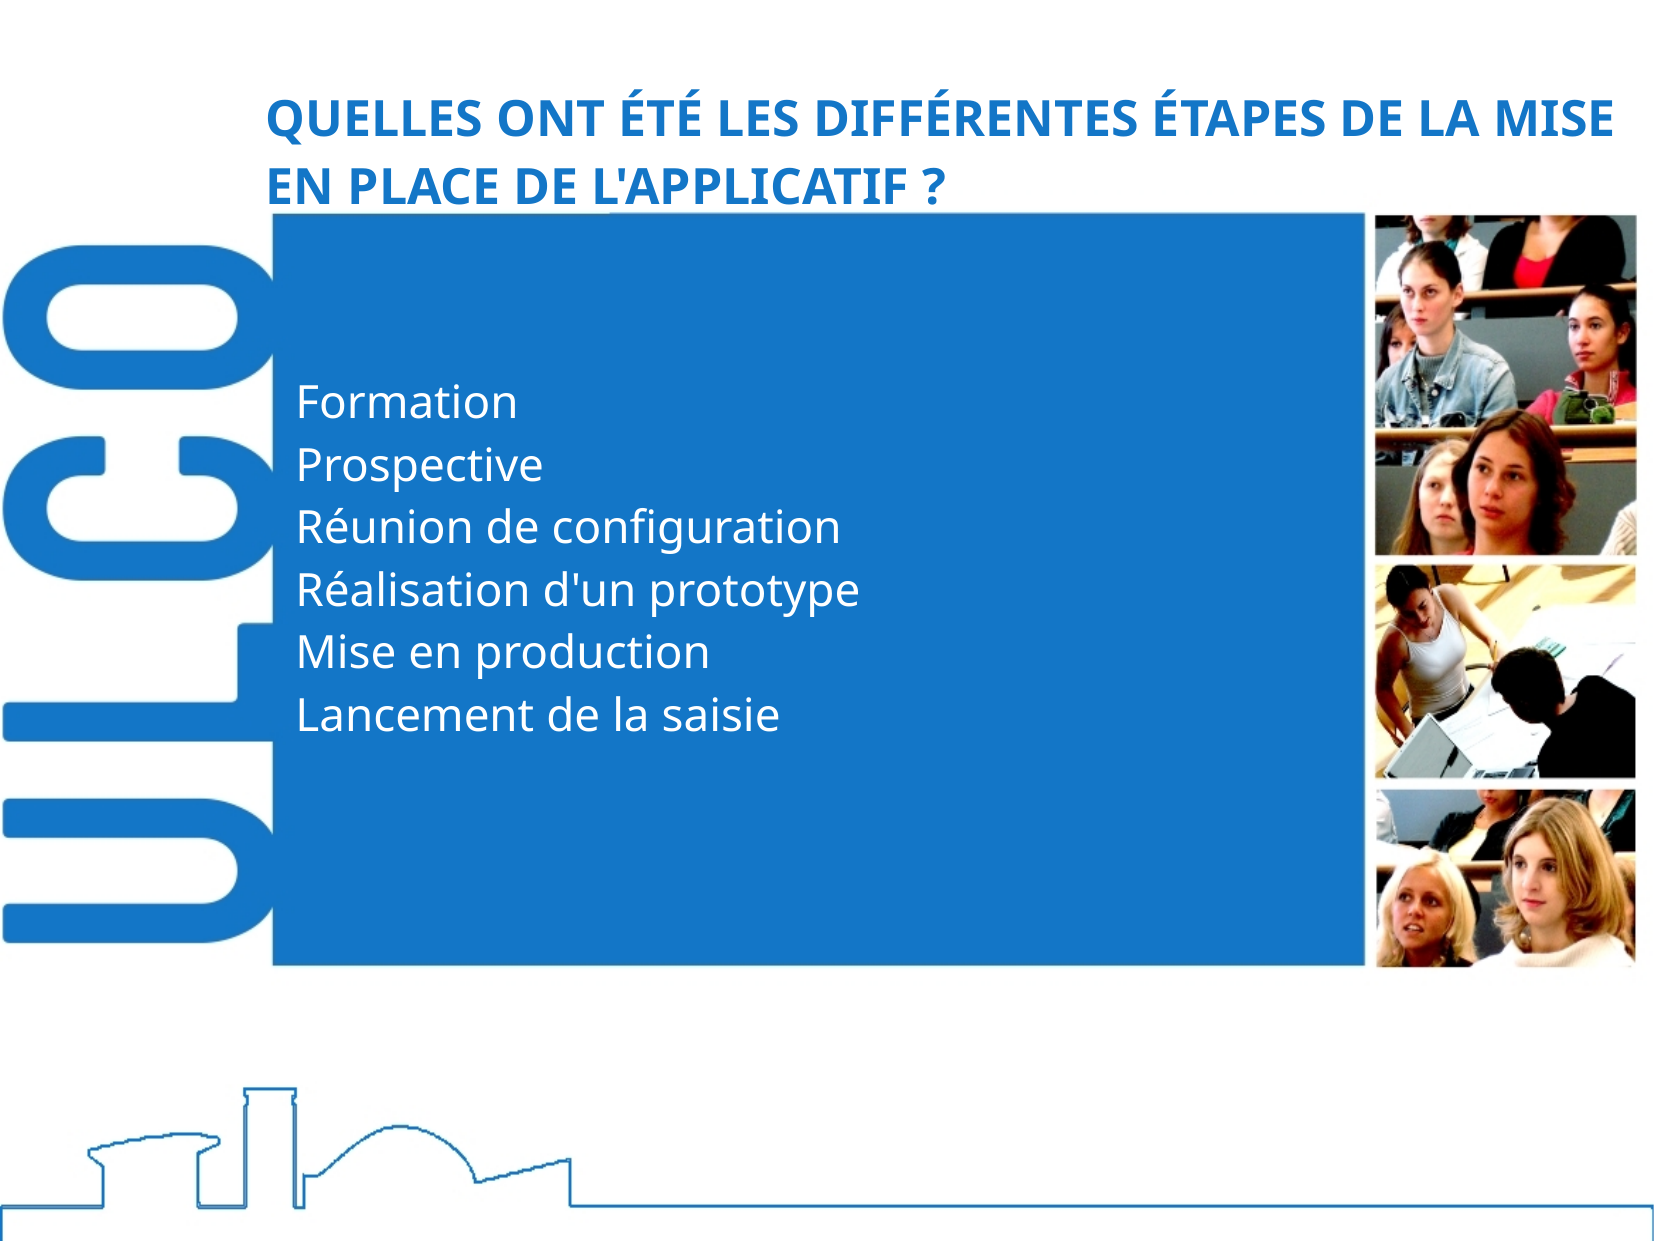

# QUELLES ONT ÉTÉ LES DIFFÉRENTES ÉTAPES DE LA MISE EN PLACE DE L'APPLICATIF ?
 Formation
 Prospective
 Réunion de configuration
 Réalisation d'un prototype
 Mise en production
 Lancement de la saisie